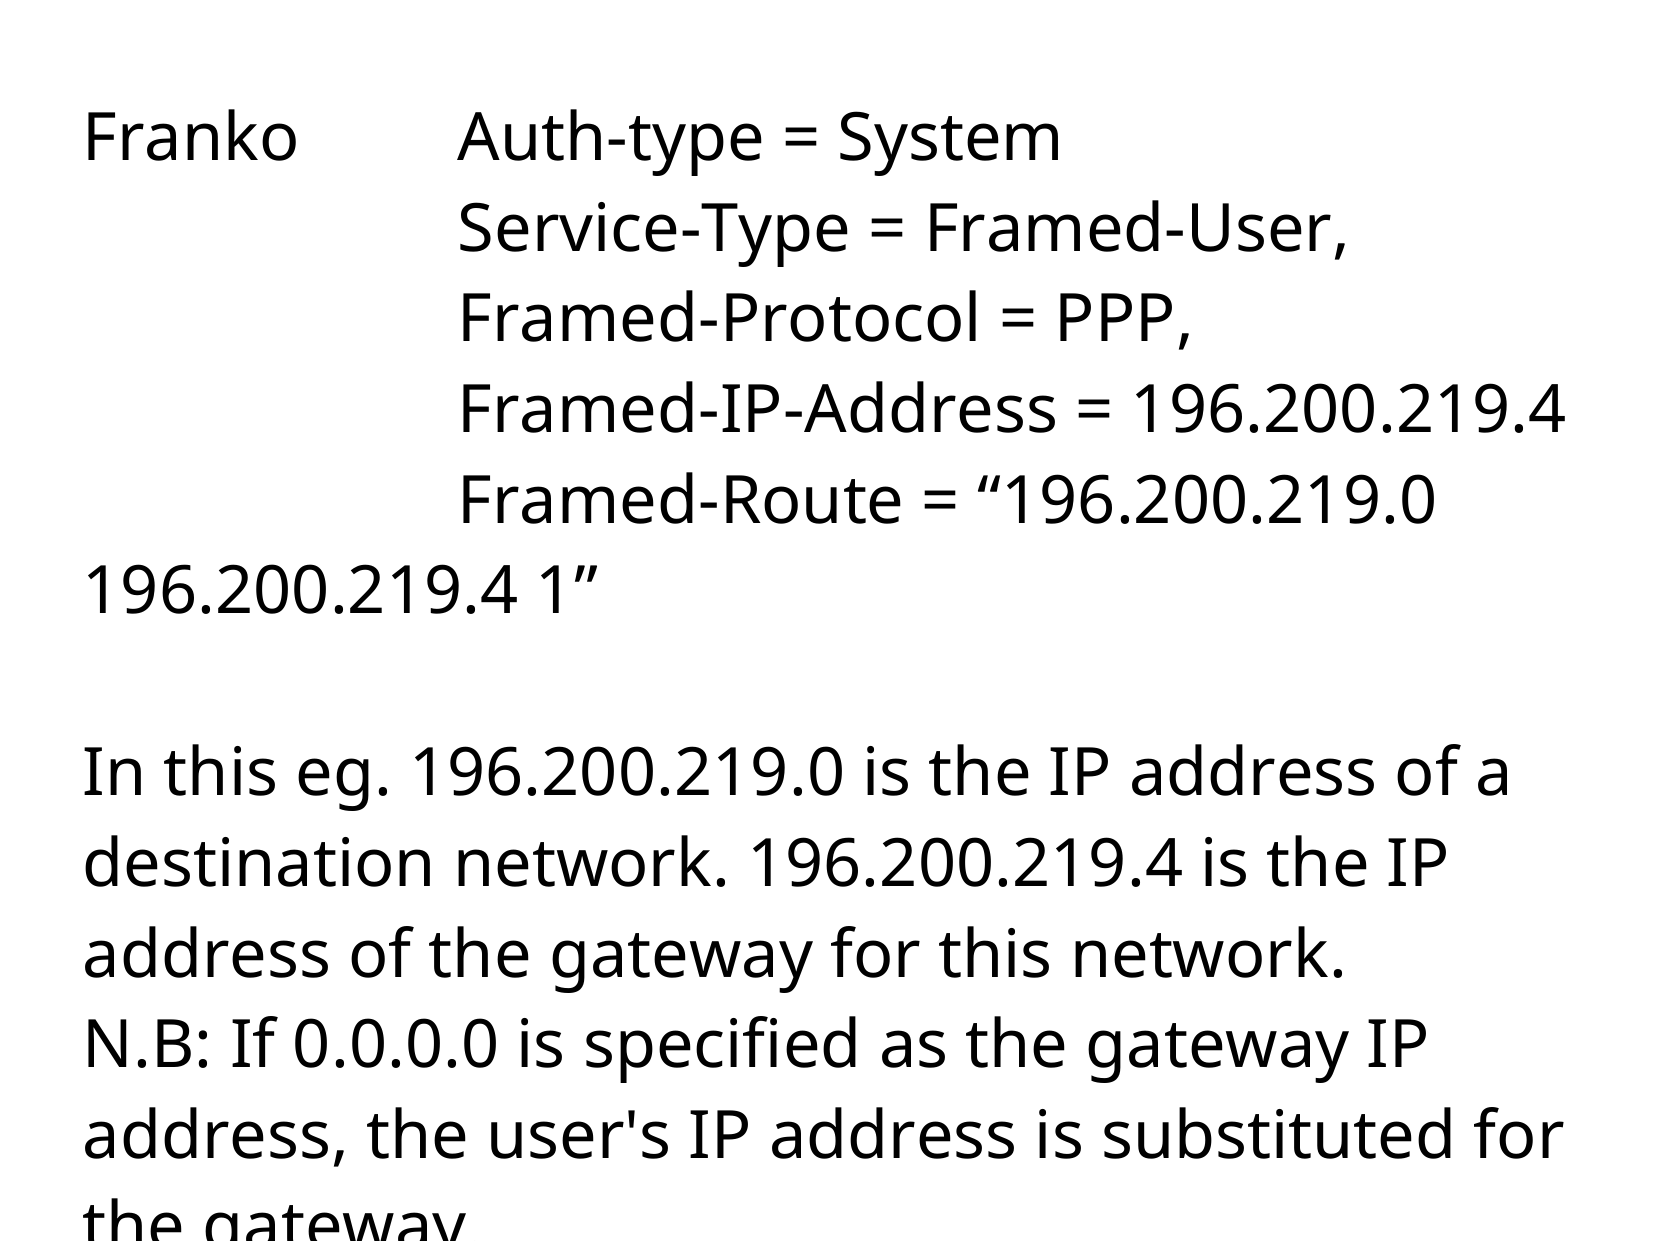

# Eg. is as below
Franko			Auth-type = System
					Service-Type = Framed-User,
					Framed-Protocol = PPP,
					Framed-IP-Address = 196.200.219.4
					Framed-Route = “196.200.219.0 196.200.219.4 1”
In this eg. 196.200.219.0 is the IP address of a destination network. 196.200.219.4 is the IP address of the gateway for this network.
N.B: If 0.0.0.0 is specified as the gateway IP address, the user's IP address is substituted for the gateway.